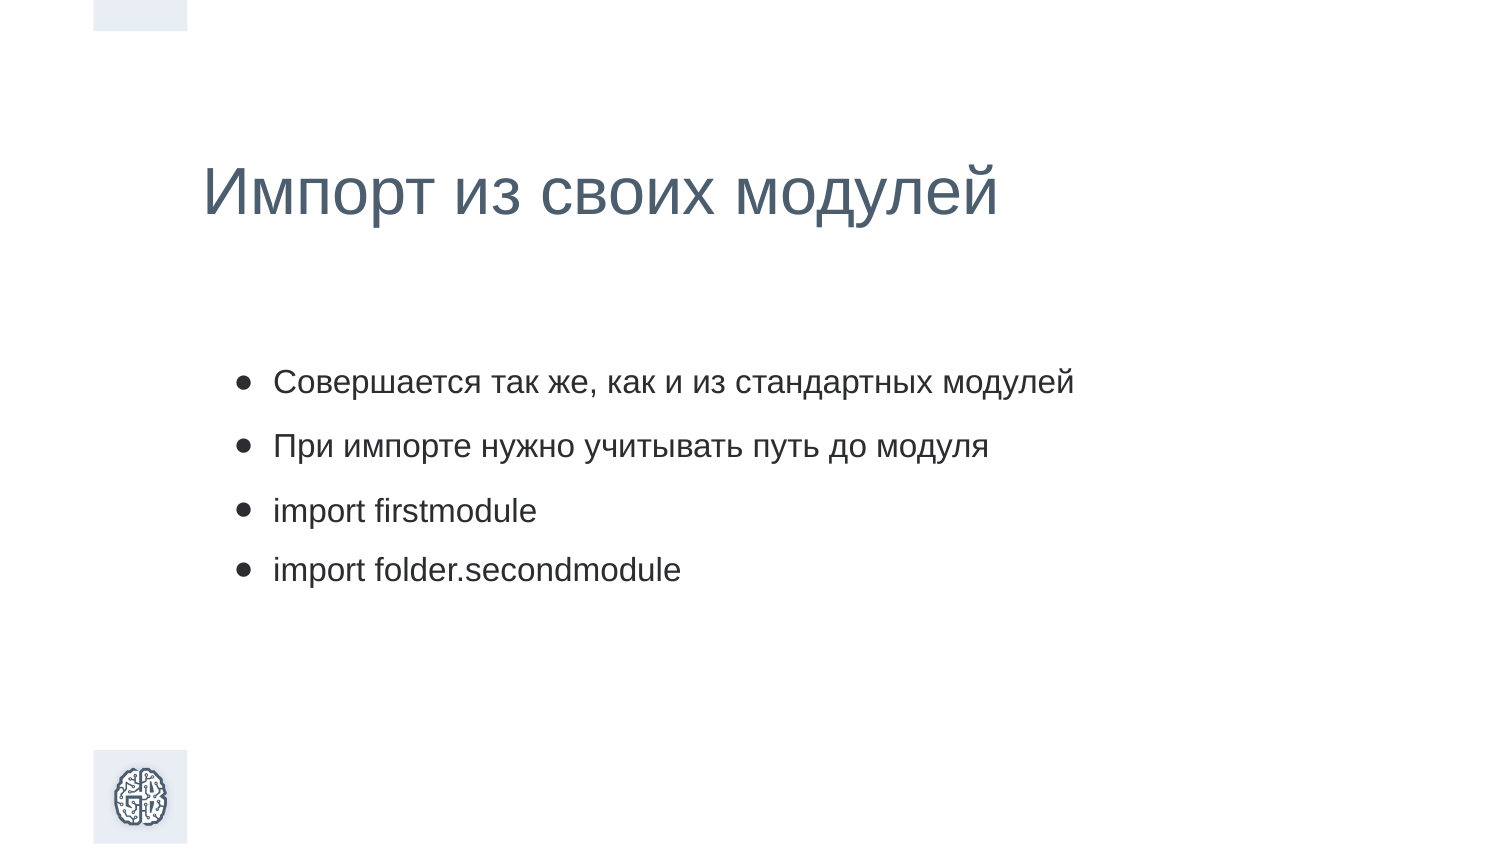

Импорт из своих модулей
Совершается так же, как и из стандартных модулей
При импорте нужно учитывать путь до модуля
import firstmodule
import folder.secondmodule